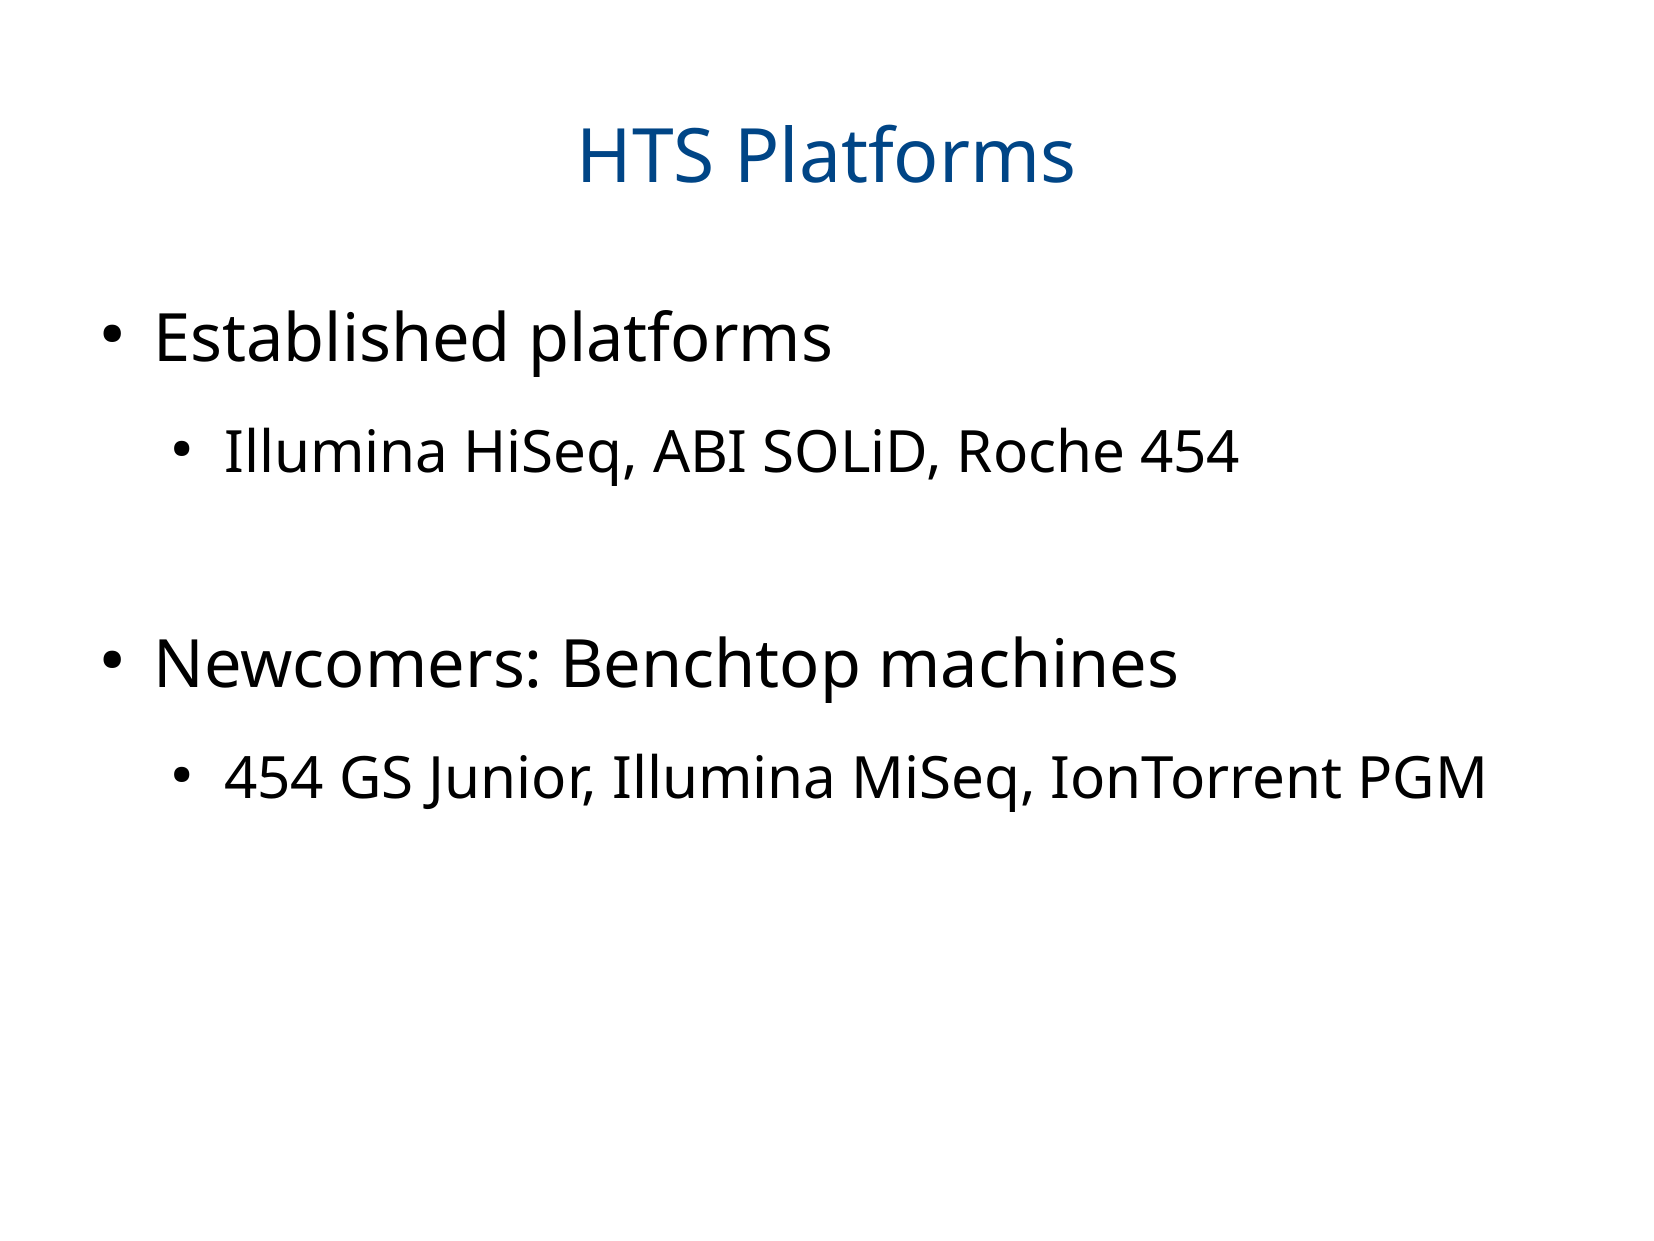

# HTS Platforms
Established platforms
Illumina HiSeq, ABI SOLiD, Roche 454
Newcomers: Benchtop machines
454 GS Junior, Illumina MiSeq, IonTorrent PGM